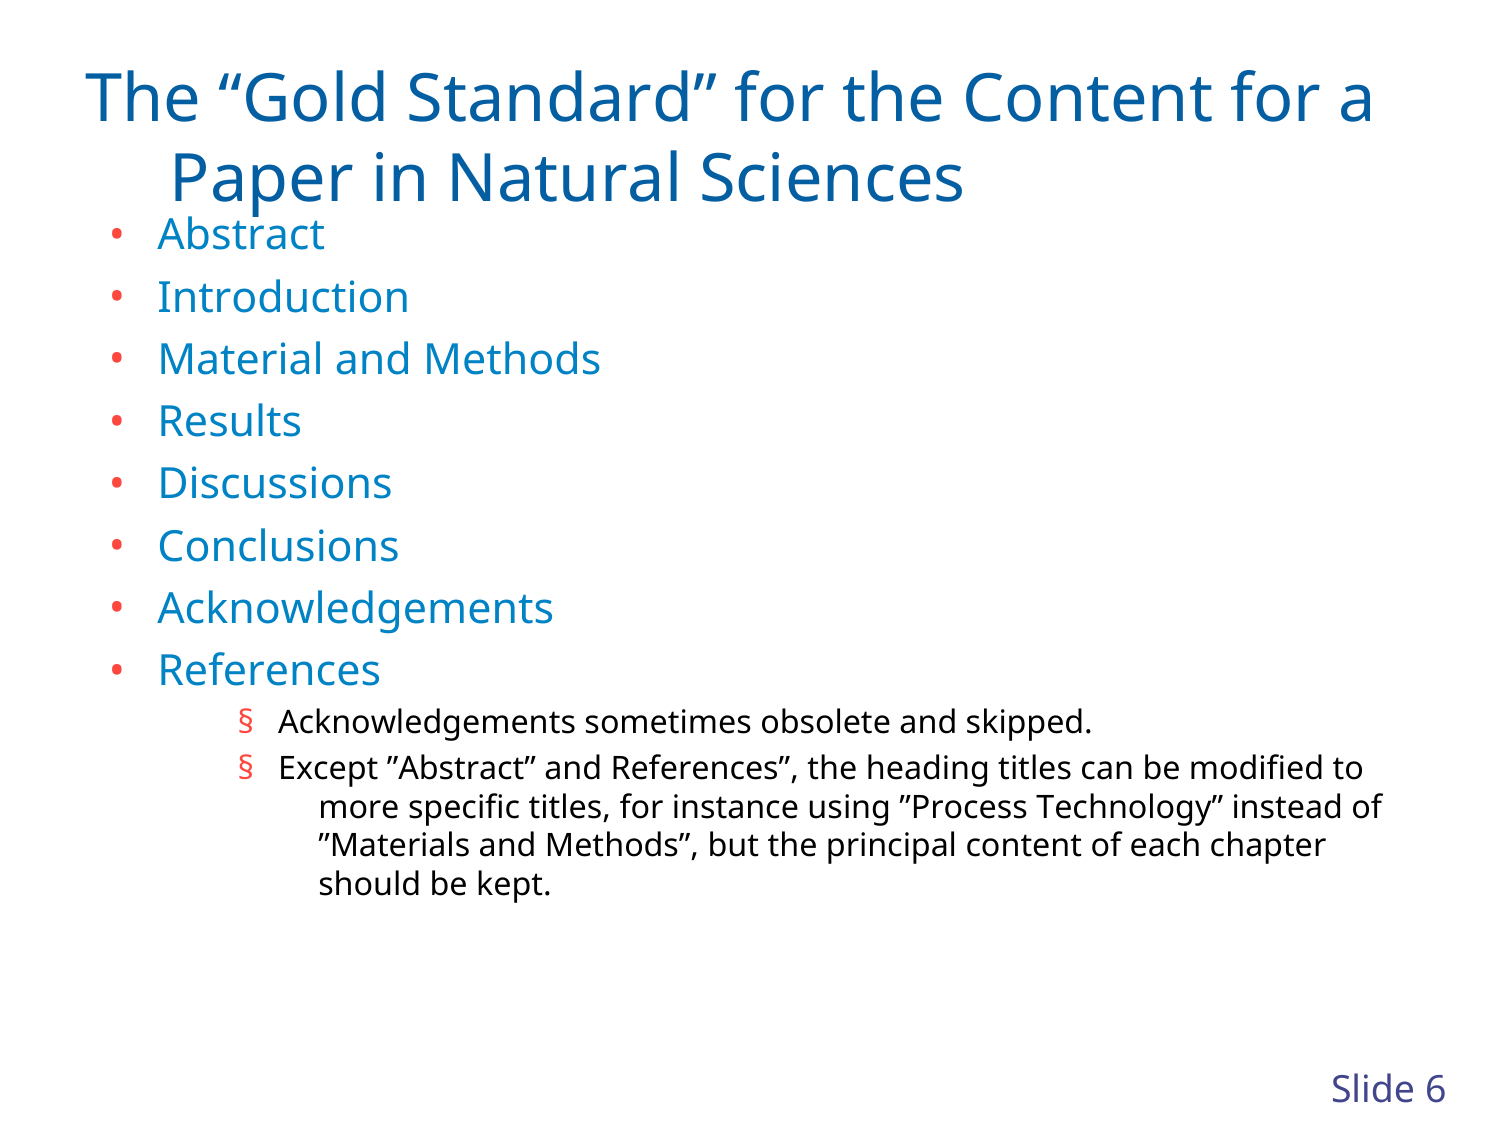

# The “Gold Standard” for the Content for a Paper in Natural Sciences
Abstract
Introduction
Material and Methods
Results
Discussions
Conclusions
Acknowledgements
References
Acknowledgements sometimes obsolete and skipped.
Except ”Abstract” and References”, the heading titles can be modified to more specific titles, for instance using ”Process Technology” instead of ”Materials and Methods”, but the principal content of each chapter should be kept.